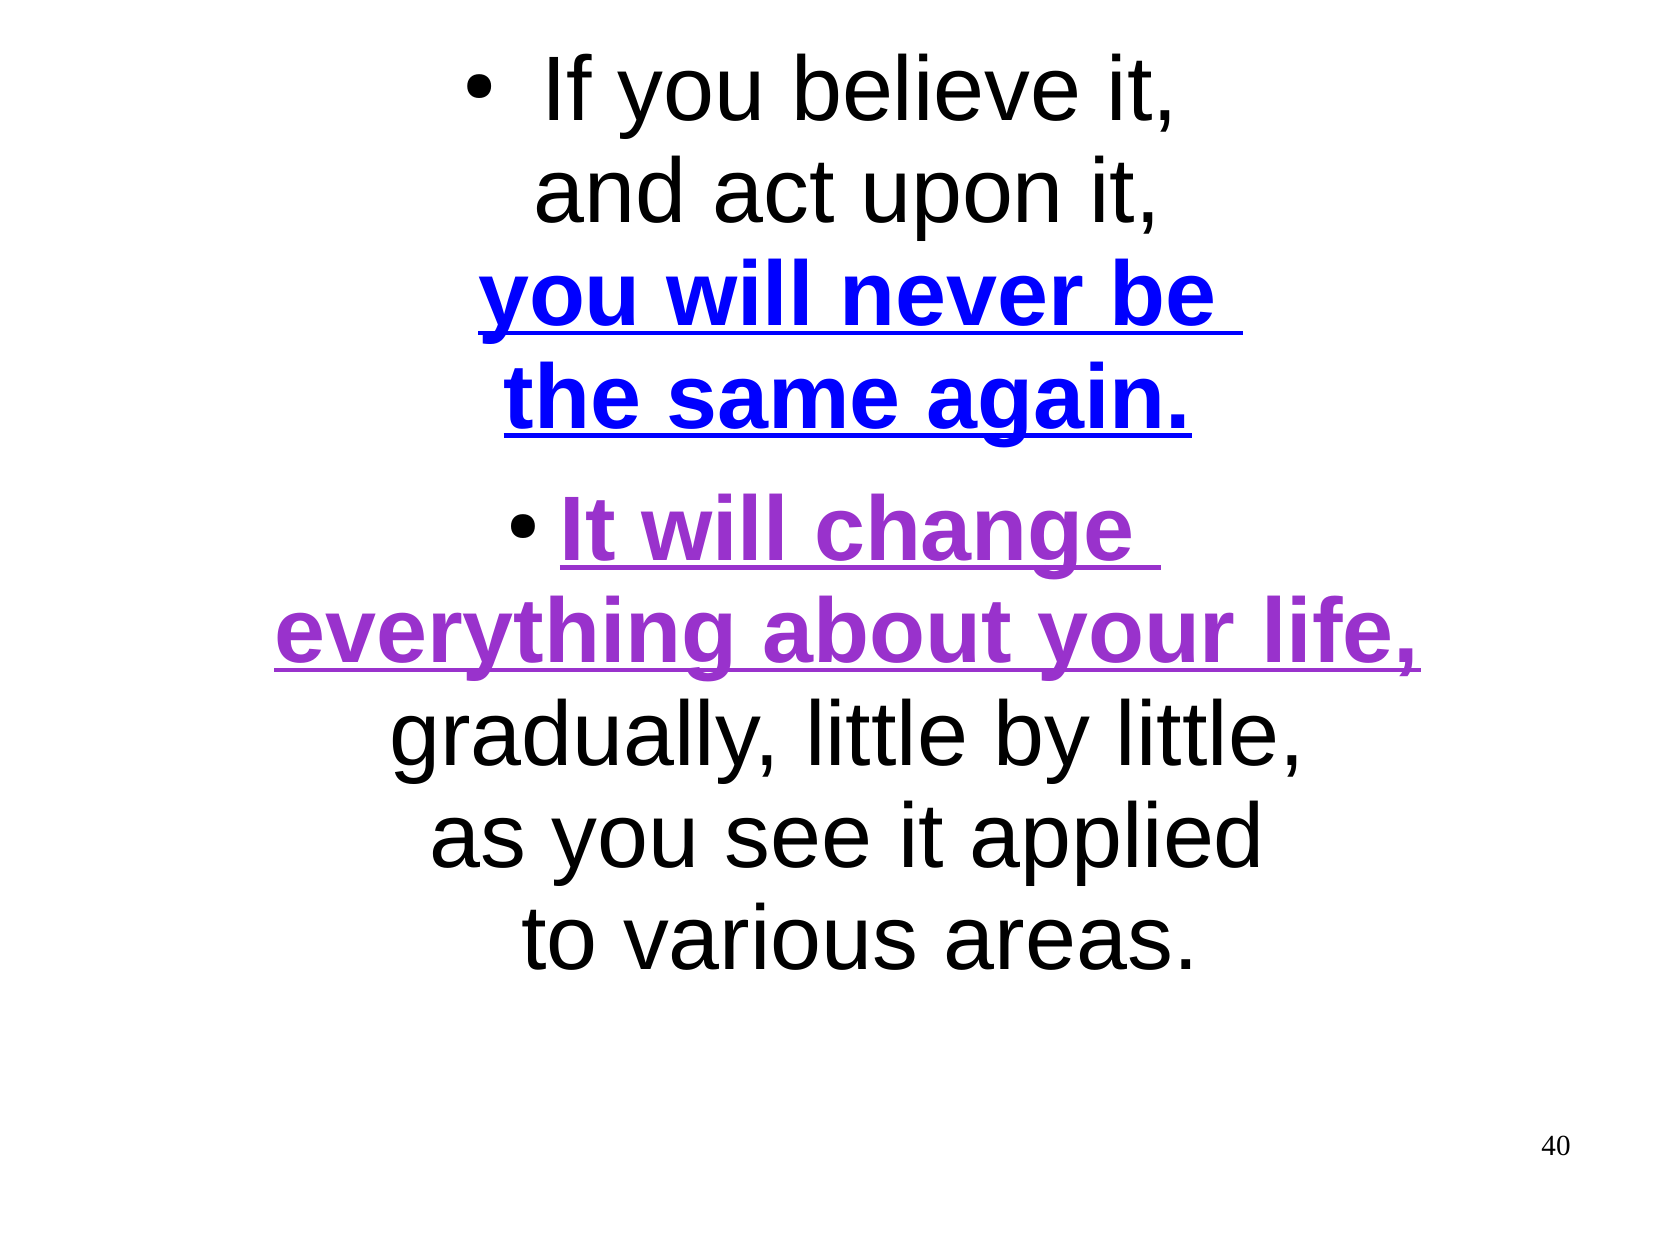

# If you believe it, and act upon it, you will never be the same again.
It will change
everything about your life,
gradually, little by little,
as you see it applied
to various areas.
40